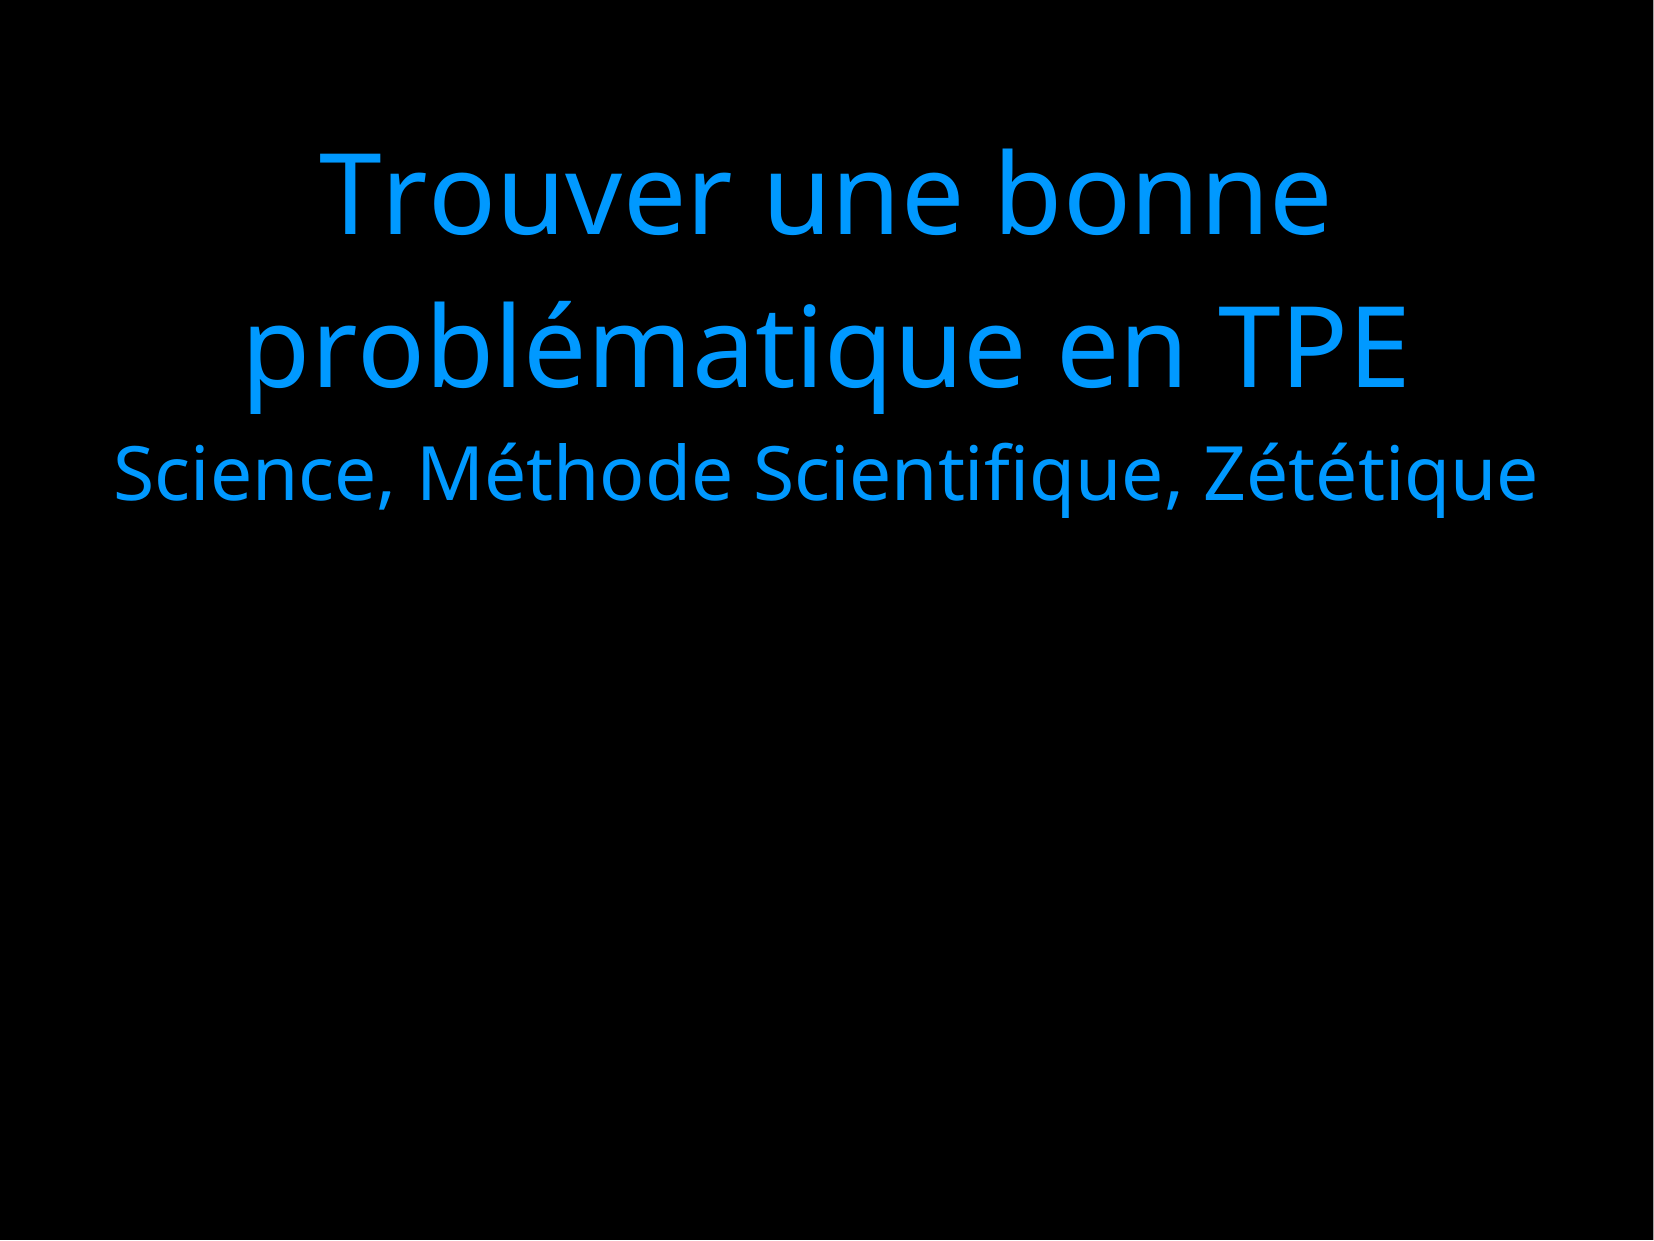

Trouver une bonne problématique en TPE
Science, Méthode Scientifique, Zététique